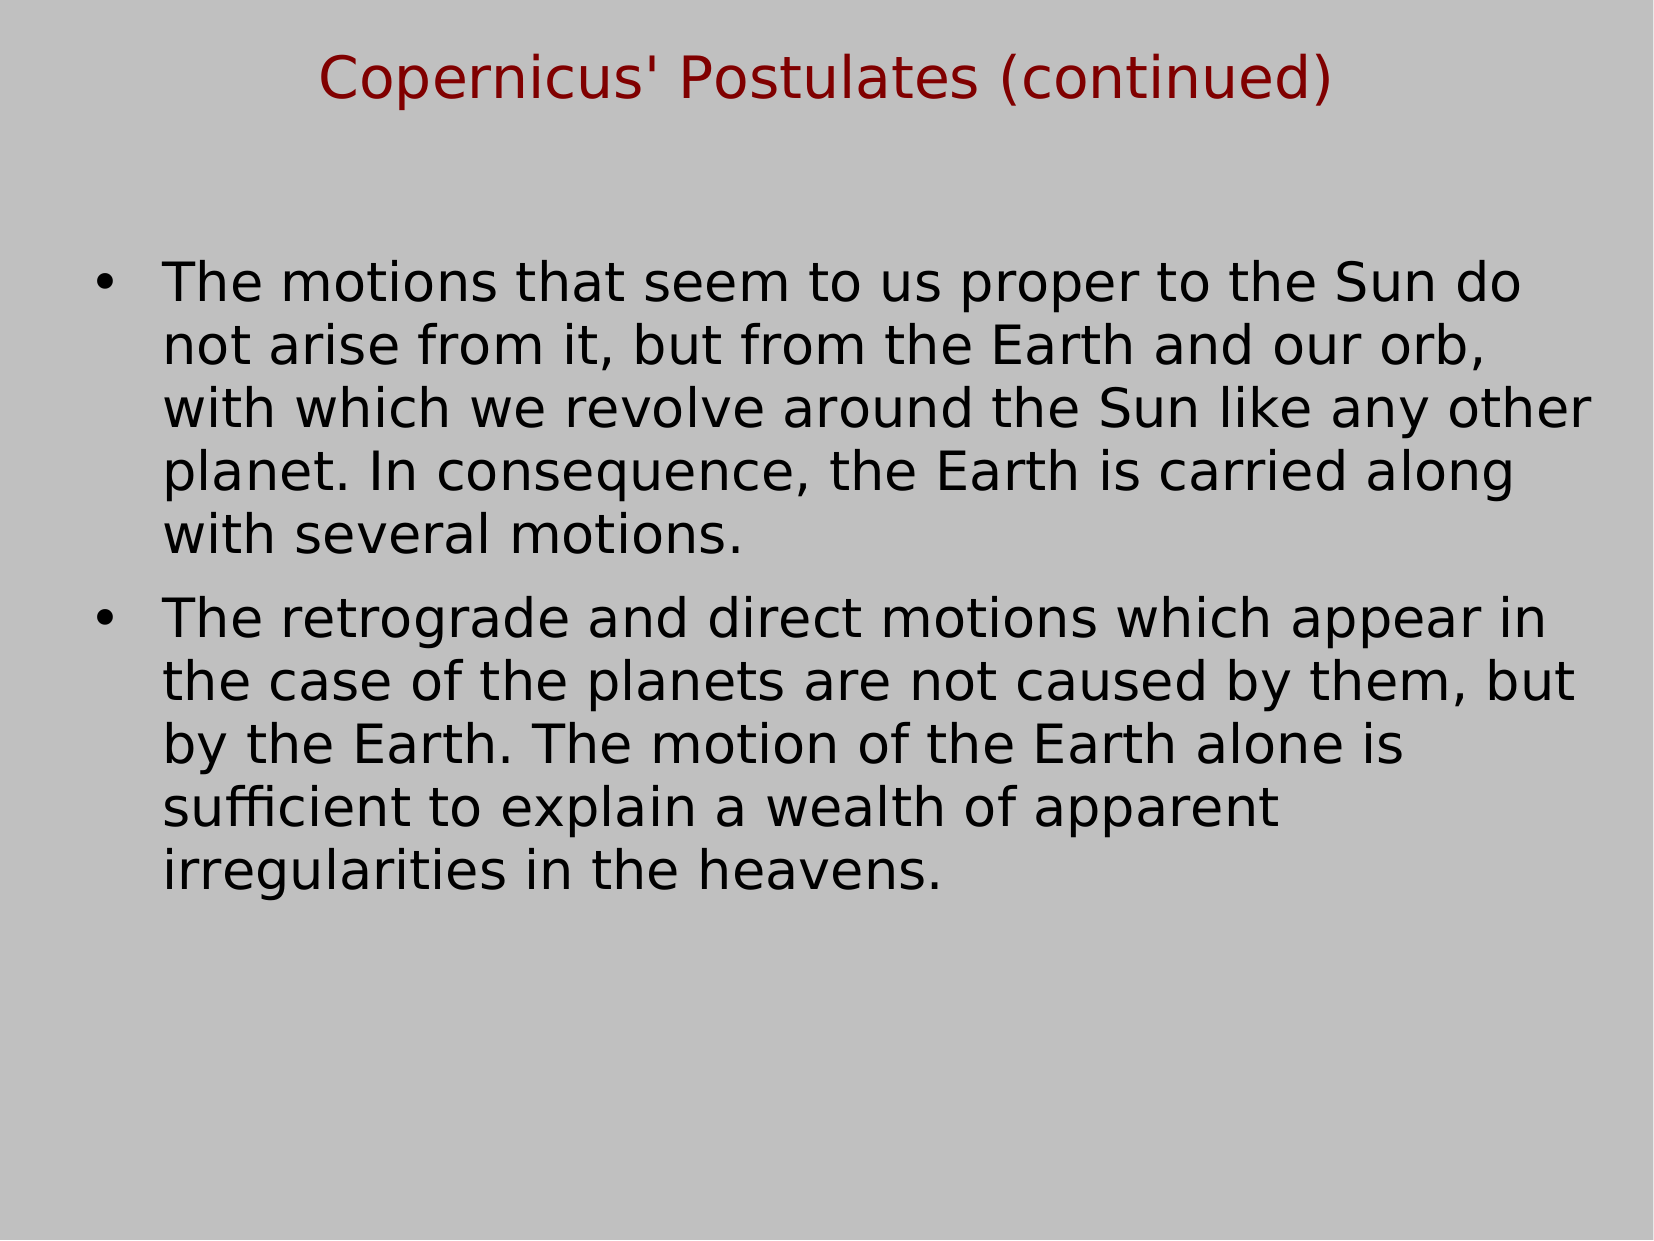

Copernicus' Postulates (continued)
•	The motions that seem to us proper to the Sun do not arise from it, but from the Earth and our orb, with which we revolve around the Sun like any other planet. In consequence, the Earth is carried along with several motions.
•	The retrograde and direct motions which appear in the case of the planets are not caused by them, but by the Earth. The motion of the Earth alone is sufficient to explain a wealth of apparent irregularities in the heavens.